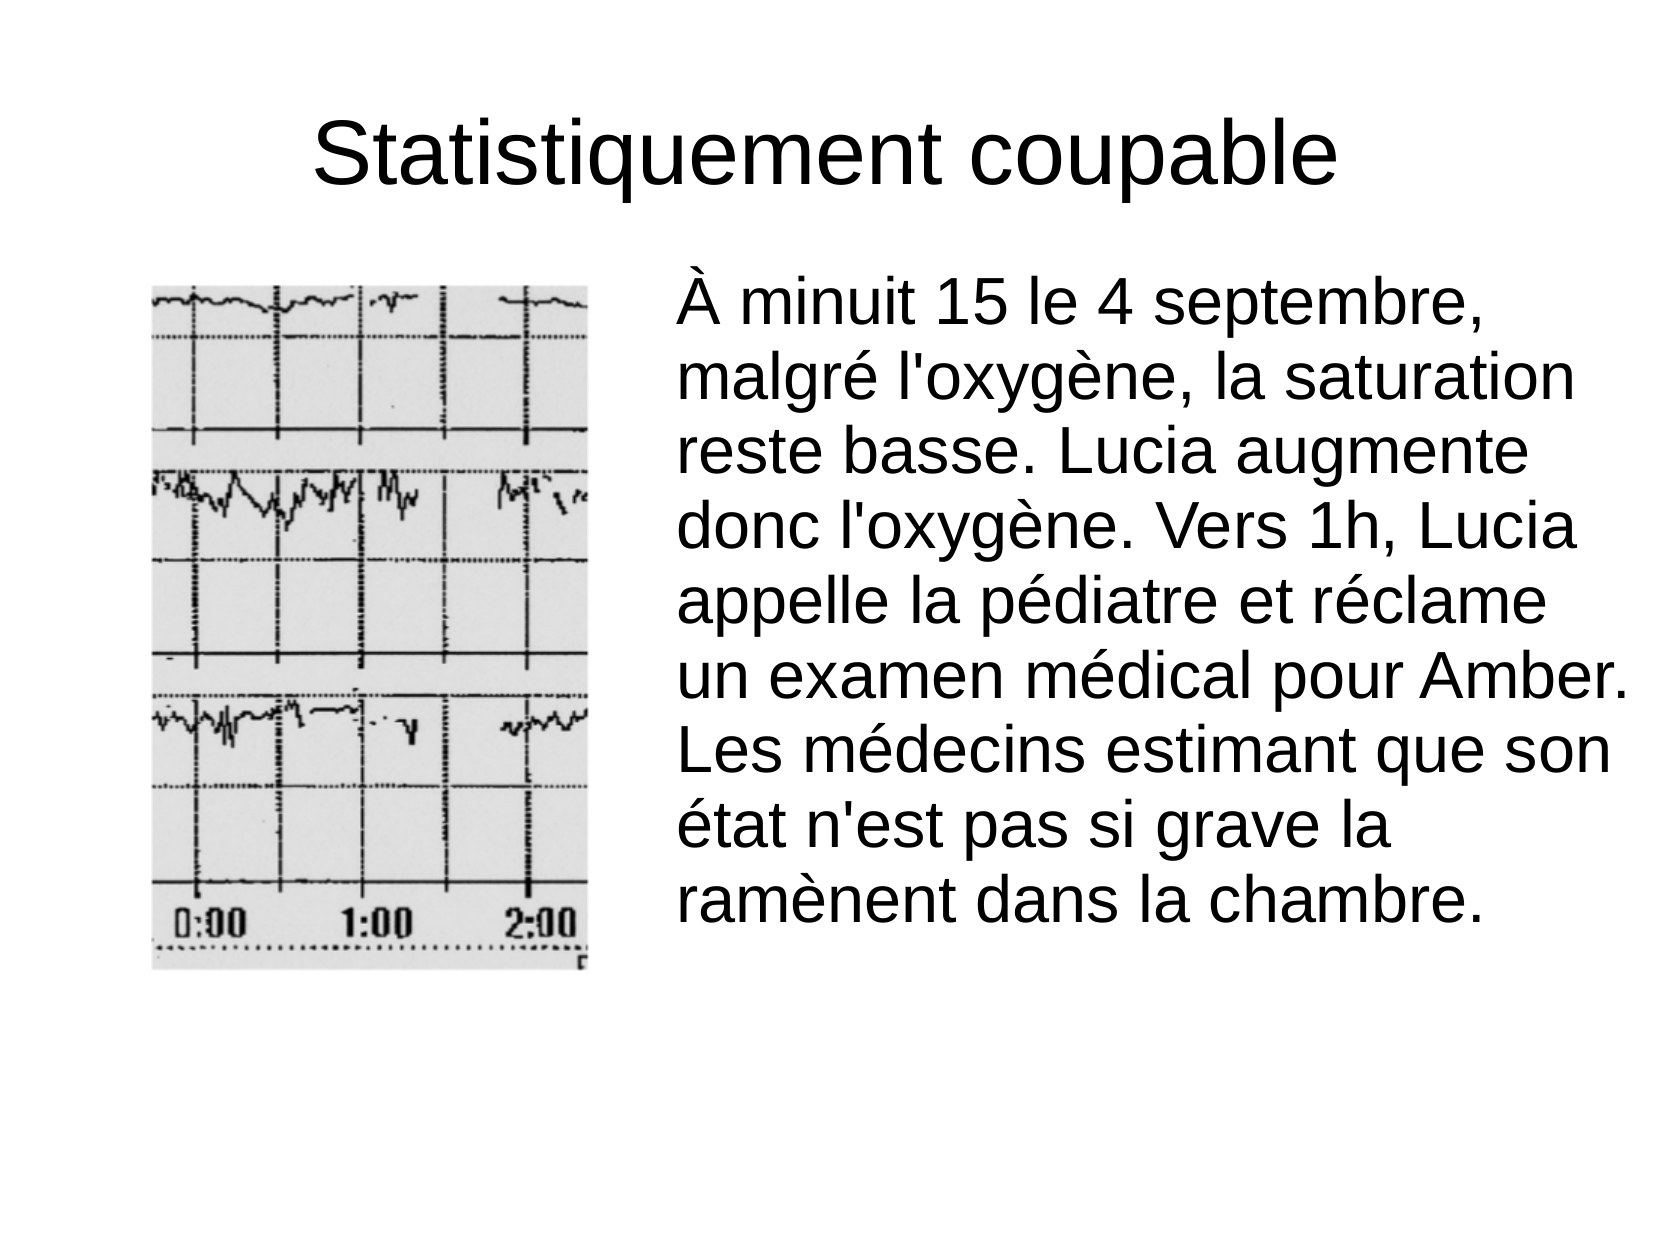

# Statistiquement coupable
À minuit 15 le 4 septembre,
malgré l'oxygène, la saturation
reste basse. Lucia augmente
donc l'oxygène. Vers 1h, Lucia
appelle la pédiatre et réclame
un examen médical pour Amber.
Les médecins estimant que son
état n'est pas si grave la
ramènent dans la chambre.